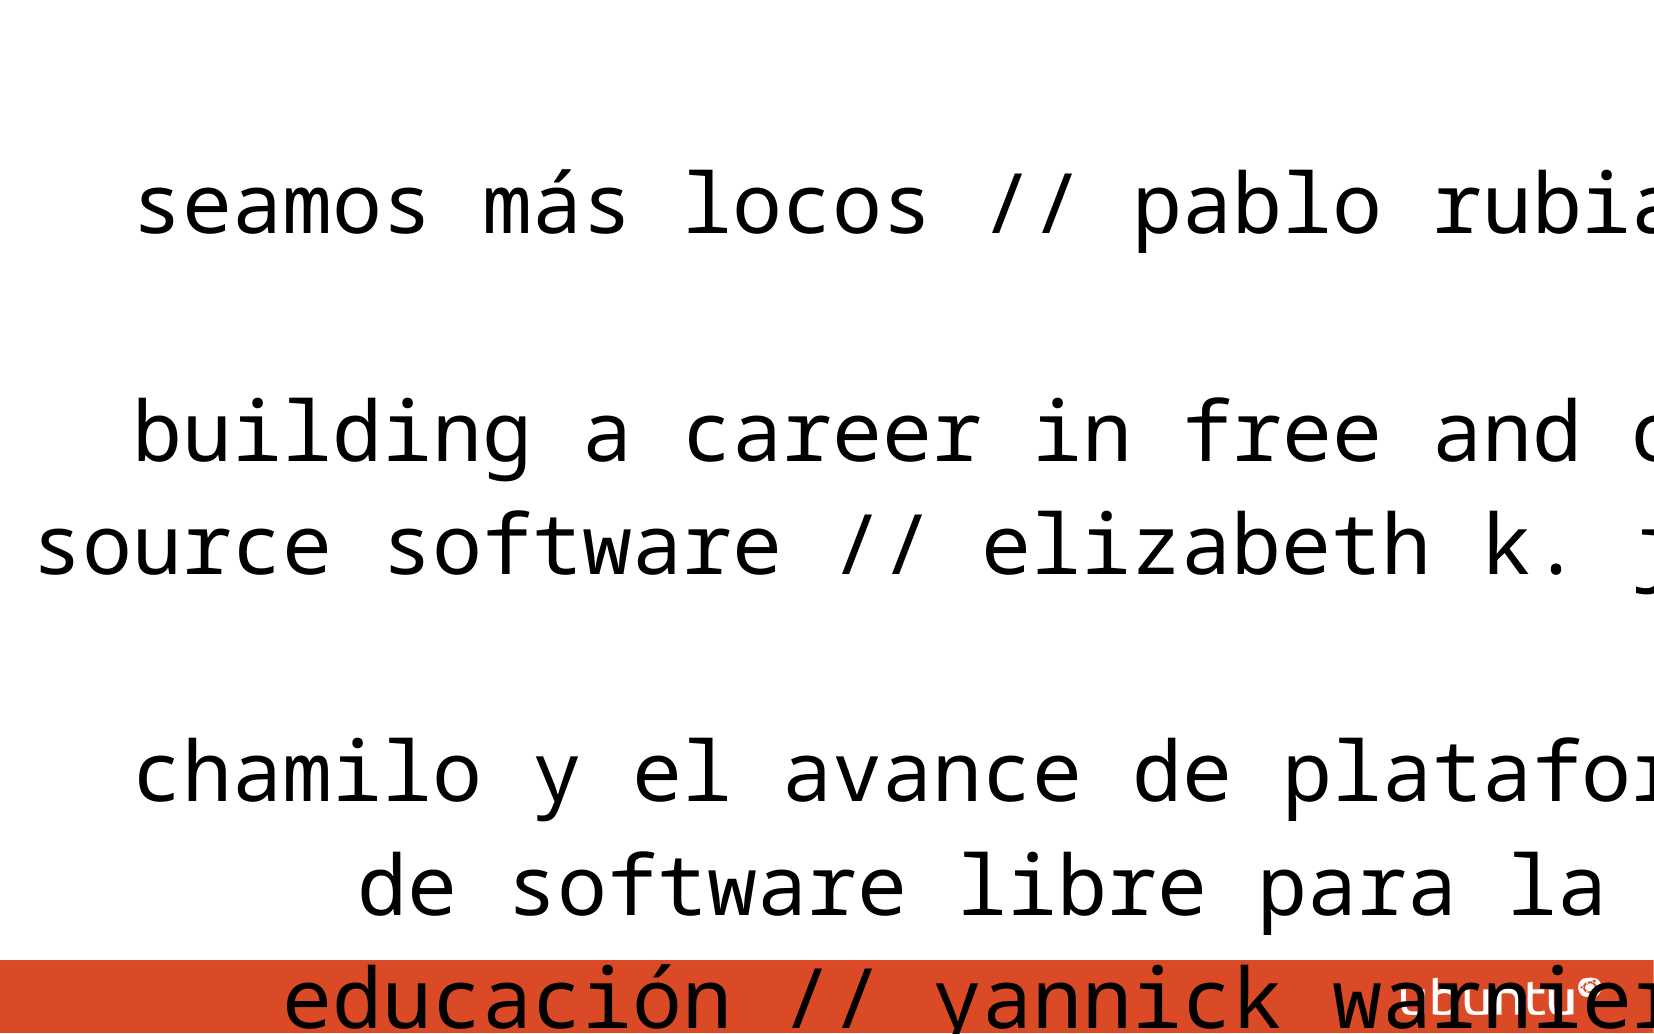

seamos más locos // pablo rubianes
building a career in free and open
source software // elizabeth k. joseph
chamilo y el avance de plataformas
de software libre para la
educación // yannick warnier